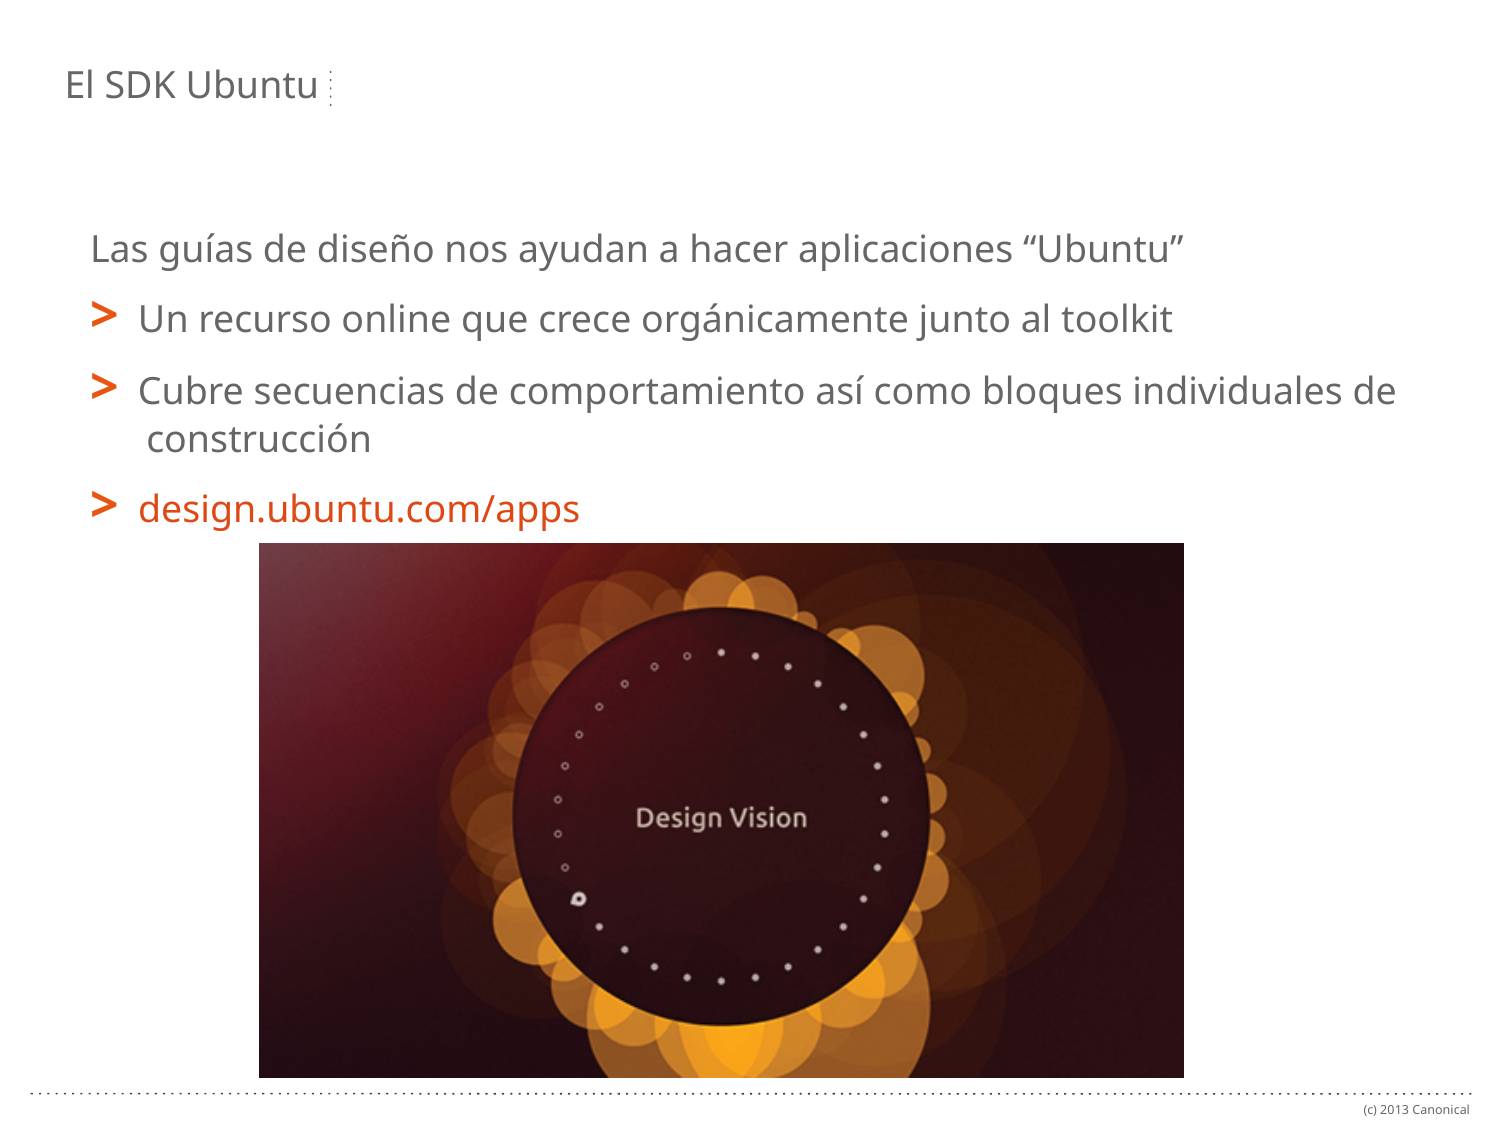

El SDK Ubuntu
# Las guías de diseño nos ayudan a hacer aplicaciones “Ubuntu”
> Un recurso online que crece orgánicamente junto al toolkit
> Cubre secuencias de comportamiento así como bloques individuales de construcción
> design.ubuntu.com/apps
(c) 2013 Canonical